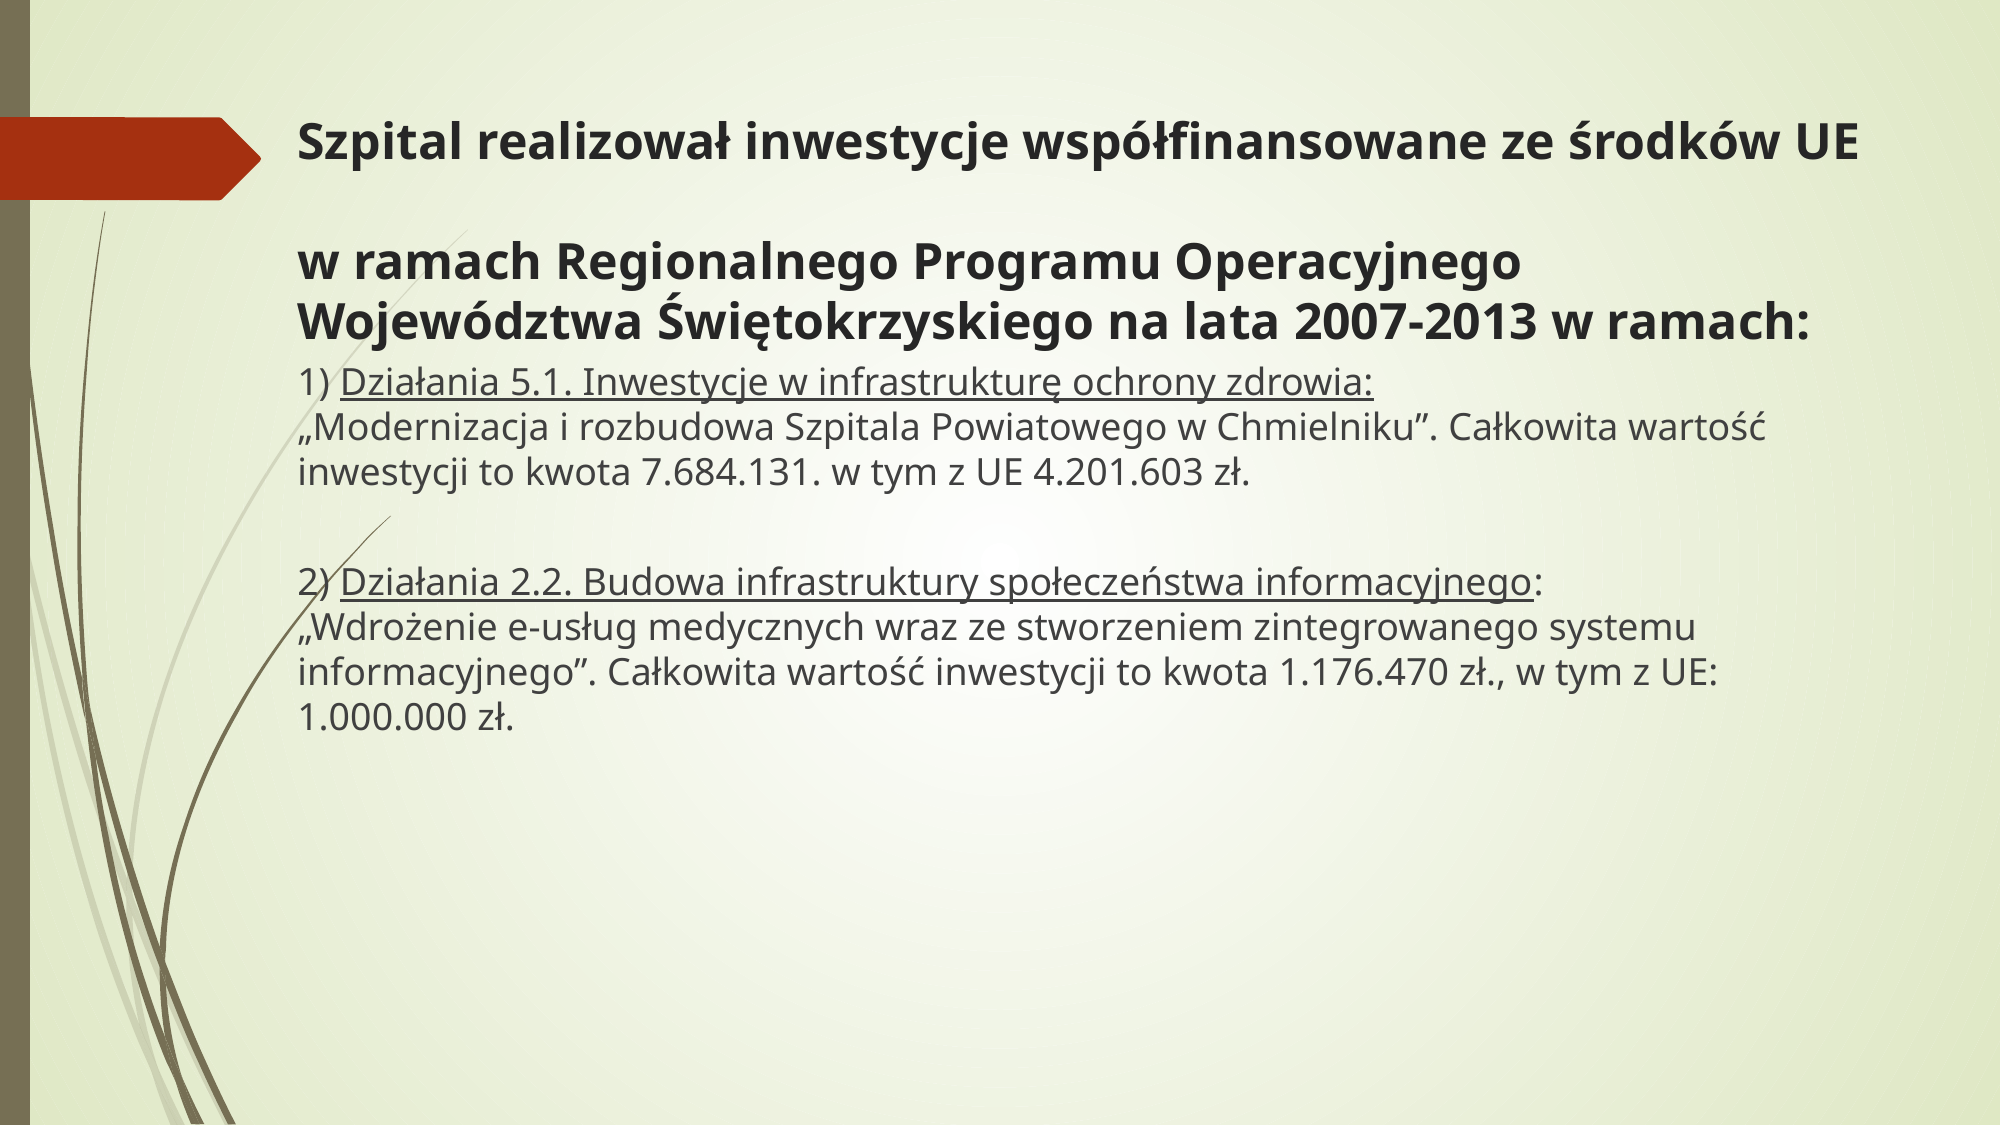

# Szpital realizował inwestycje współfinansowane ze środków UE w ramach Regionalnego Programu Operacyjnego Województwa Świętokrzyskiego na lata 2007-2013 w ramach:
1) Działania 5.1. Inwestycje w infrastrukturę ochrony zdrowia:
„Modernizacja i rozbudowa Szpitala Powiatowego w Chmielniku”. Całkowita wartość inwestycji to kwota 7.684.131. w tym z UE 4.201.603 zł.
2) Działania 2.2. Budowa infrastruktury społeczeństwa informacyjnego:
„Wdrożenie e-usług medycznych wraz ze stworzeniem zintegrowanego systemu informacyjnego”. Całkowita wartość inwestycji to kwota 1.176.470 zł., w tym z UE: 1.000.000 zł.